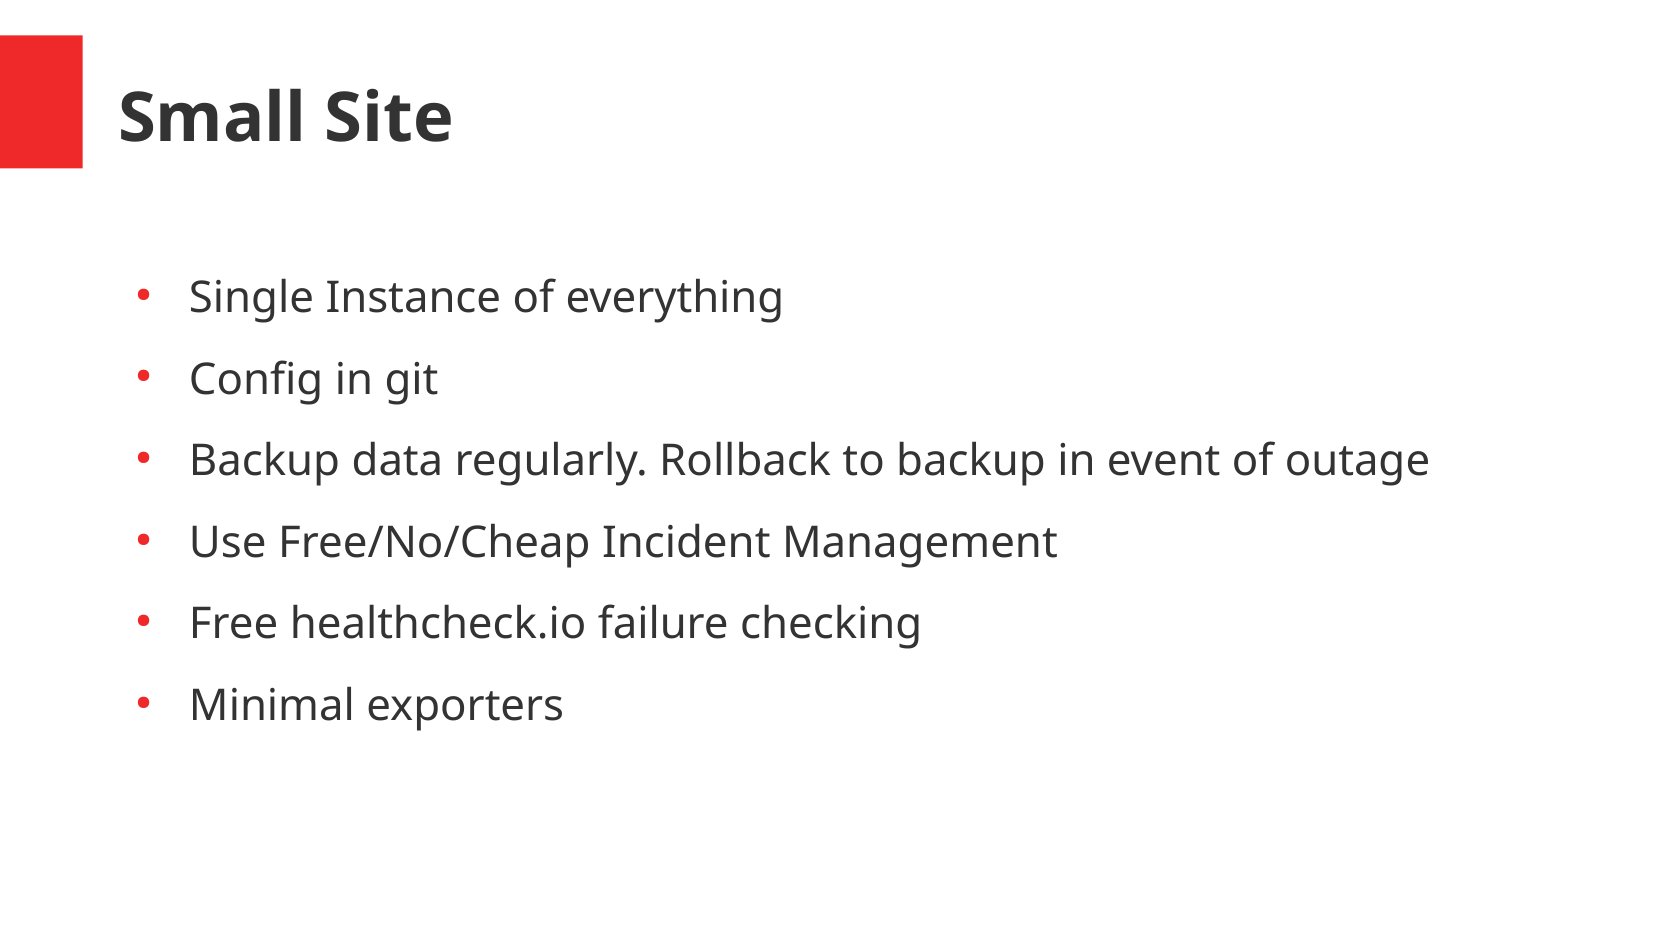

# Small Site
Single Instance of everything
Config in git
Backup data regularly. Rollback to backup in event of outage
Use Free/No/Cheap Incident Management
Free healthcheck.io failure checking
Minimal exporters